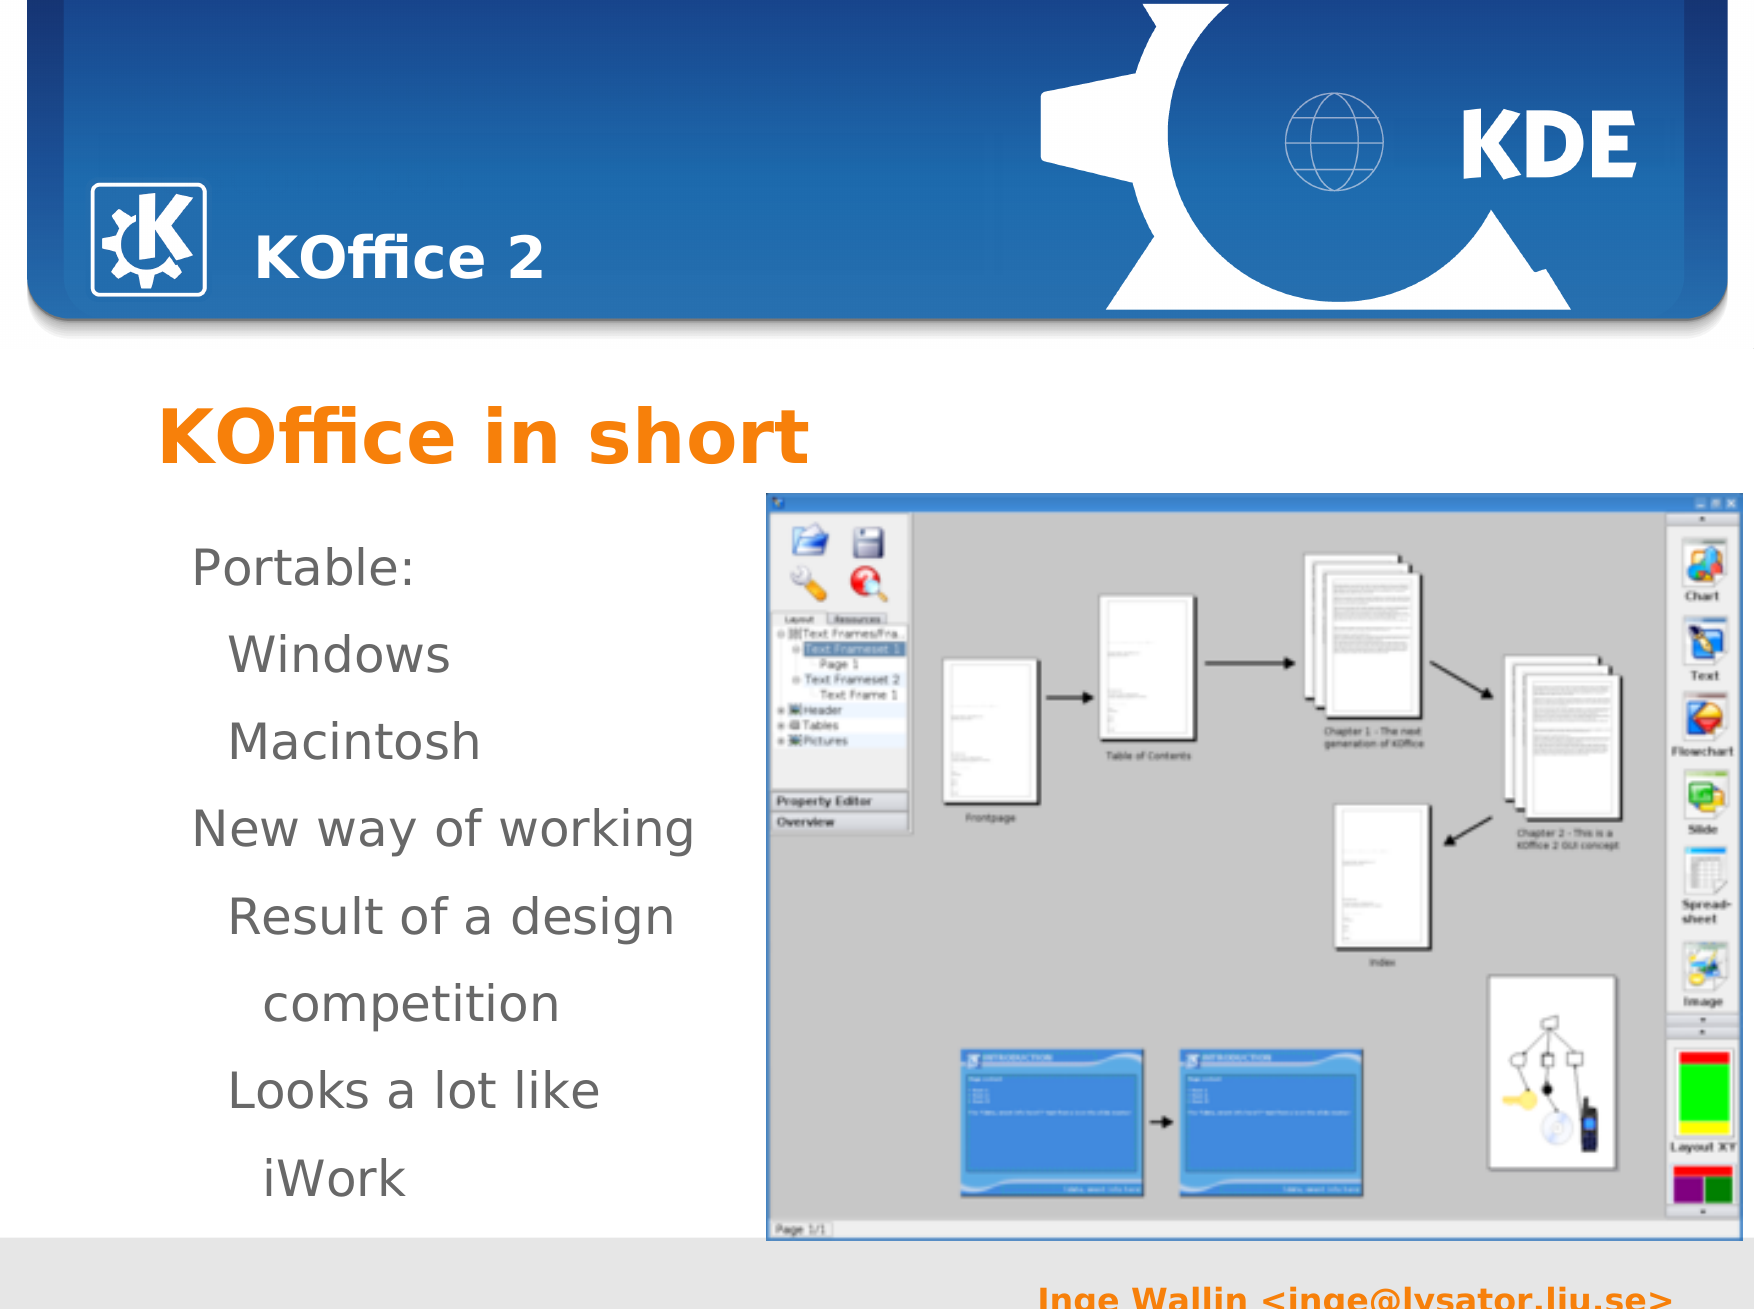

KOffice 2
KOffice in short
Portable:
Windows
Macintosh
New way of working
Result of a design
competition
Looks a lot like
iWork